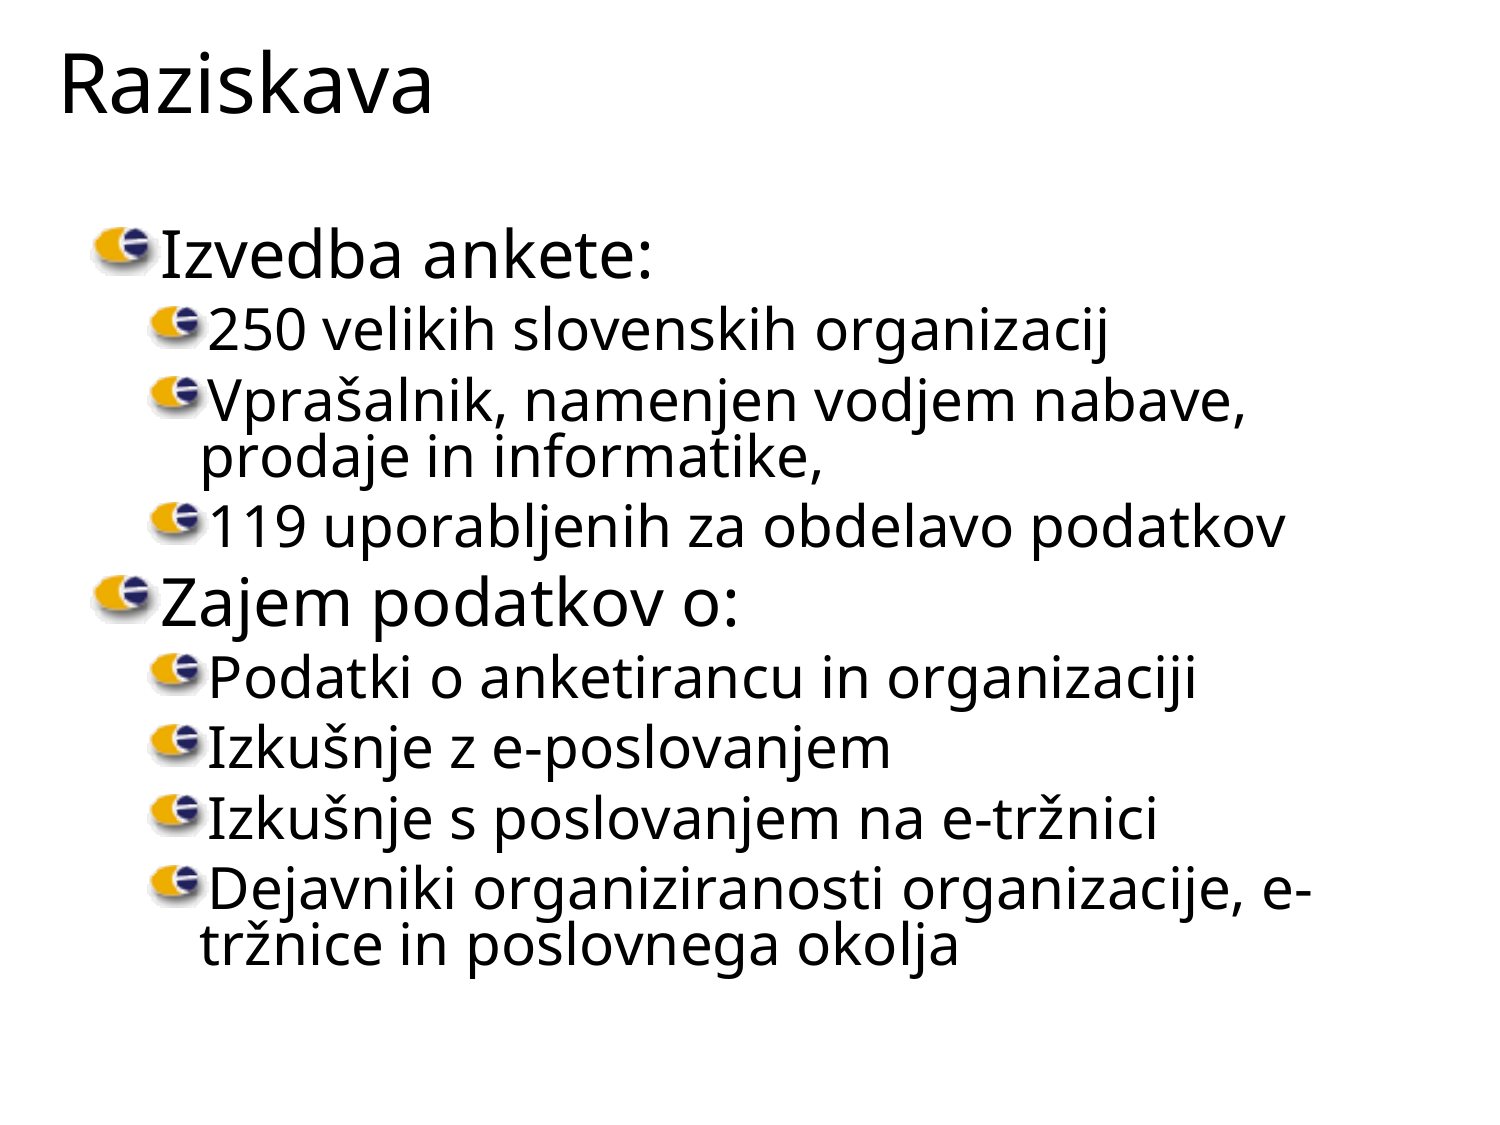

# Raziskava
Izvedba ankete:
250 velikih slovenskih organizacij
Vprašalnik, namenjen vodjem nabave, prodaje in informatike,
119 uporabljenih za obdelavo podatkov
Zajem podatkov o:
Podatki o anketirancu in organizaciji
Izkušnje z e-poslovanjem
Izkušnje s poslovanjem na e-tržnici
Dejavniki organiziranosti organizacije, e-tržnice in poslovnega okolja